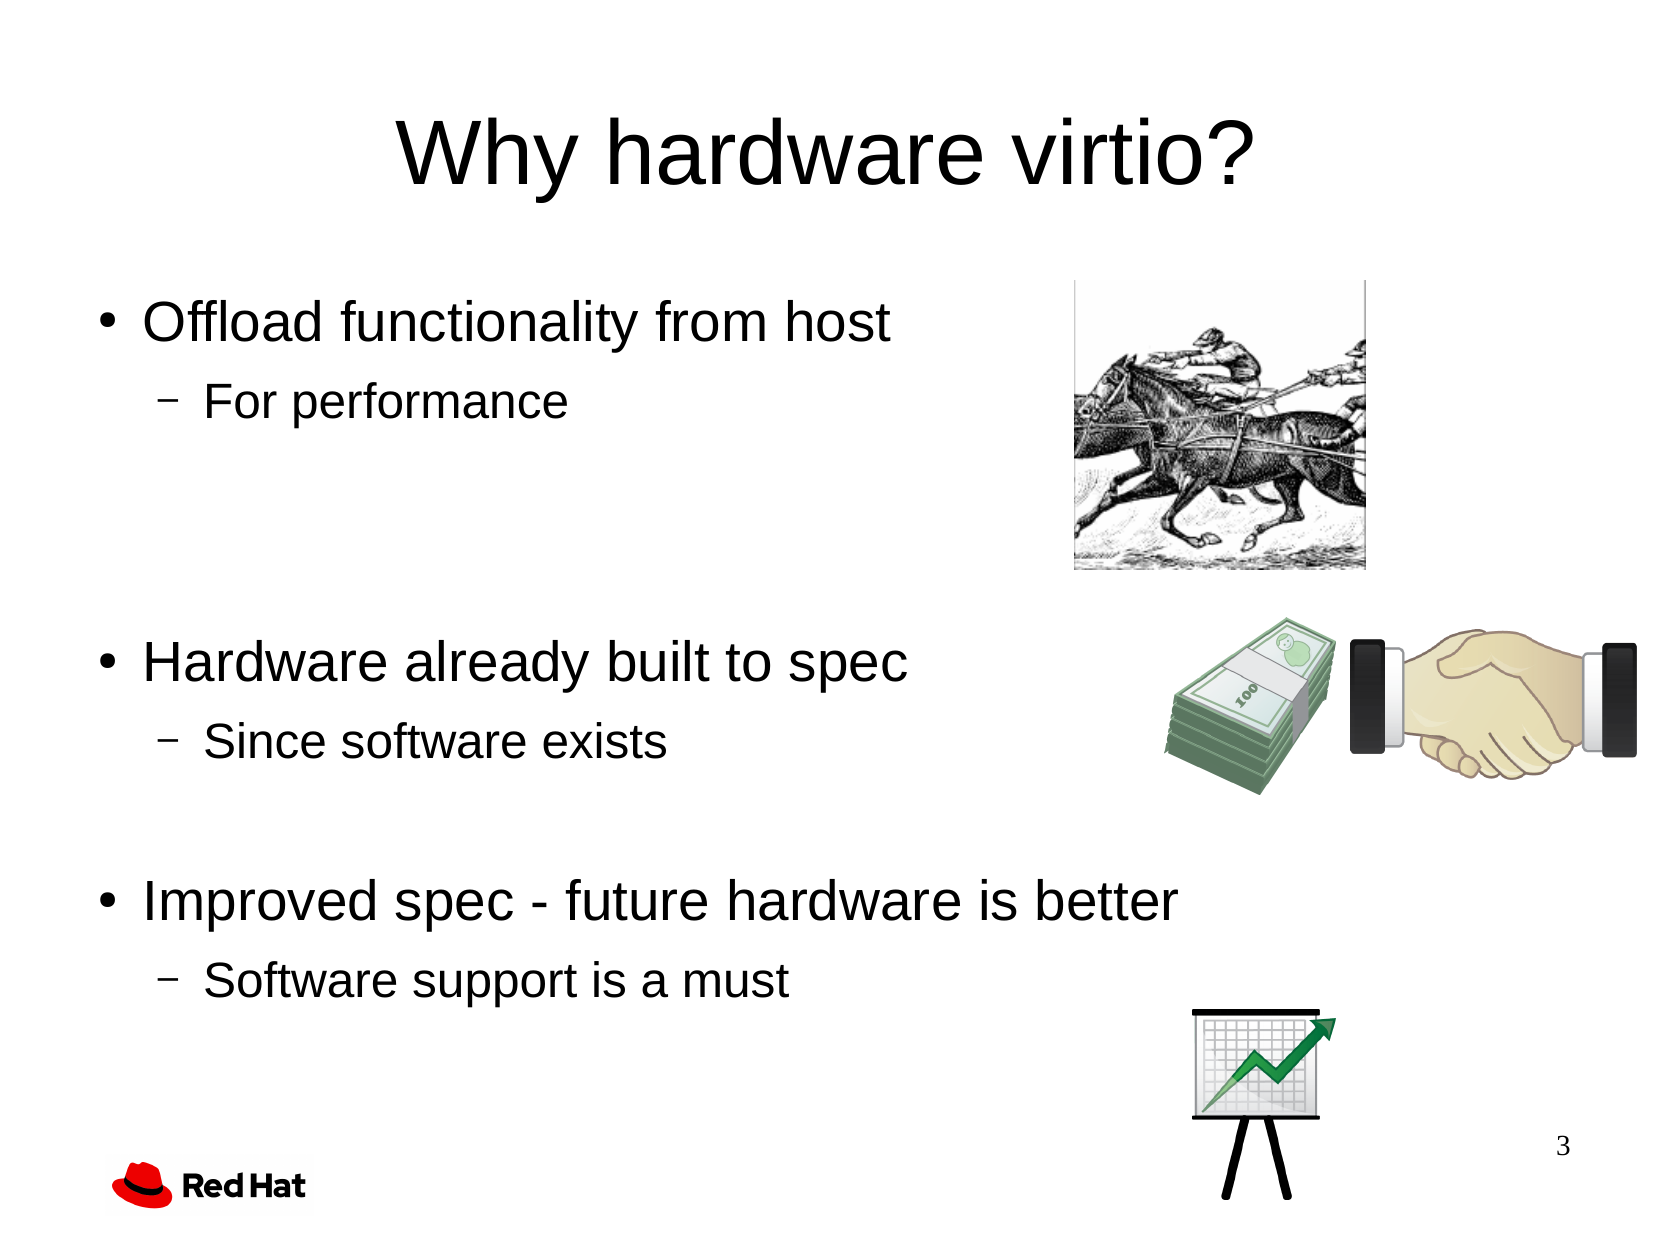

# Why hardware virtio?
Offload functionality from host
For performance
Hardware already built to spec
Since software exists
Improved spec - future hardware is better
Software support is a must
3